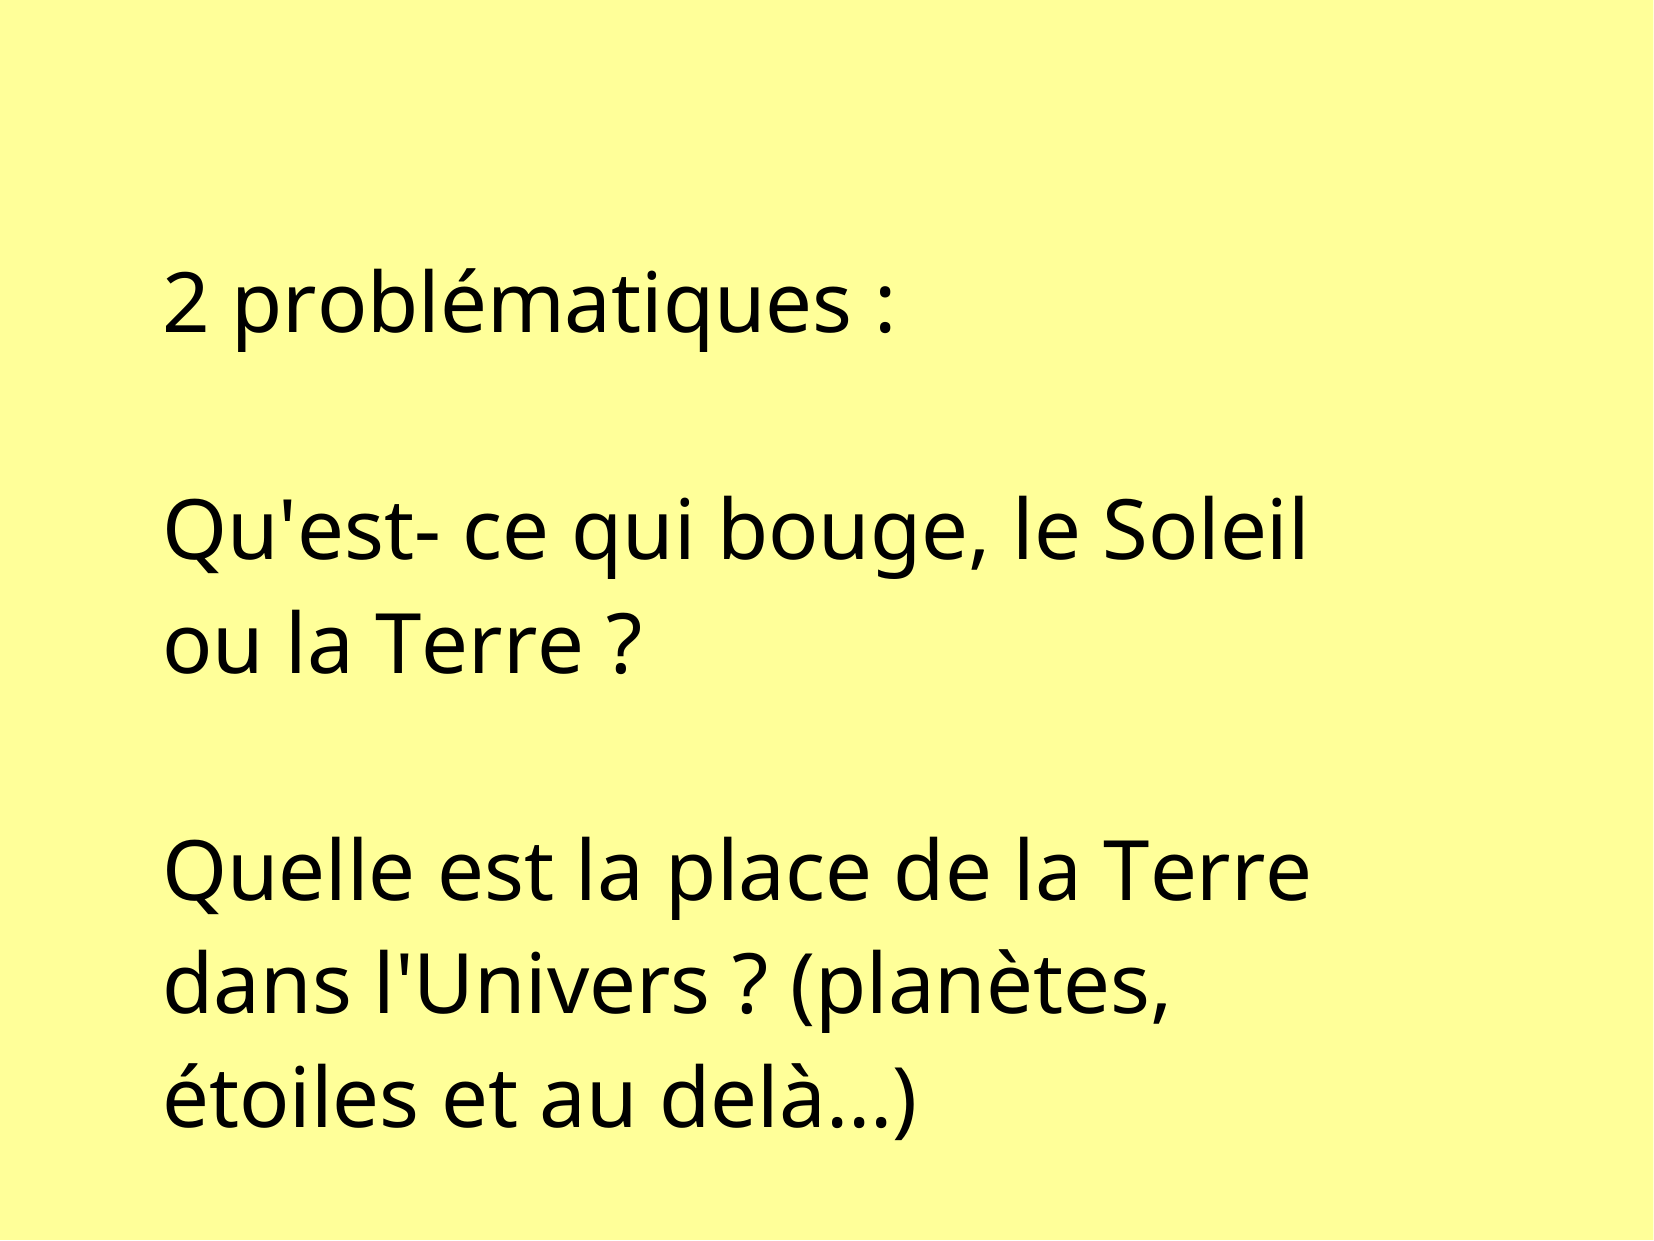

2 problématiques :
Qu'est- ce qui bouge, le Soleil ou la Terre ?
Quelle est la place de la Terre dans l'Univers ? (planètes, étoiles et au delà...)